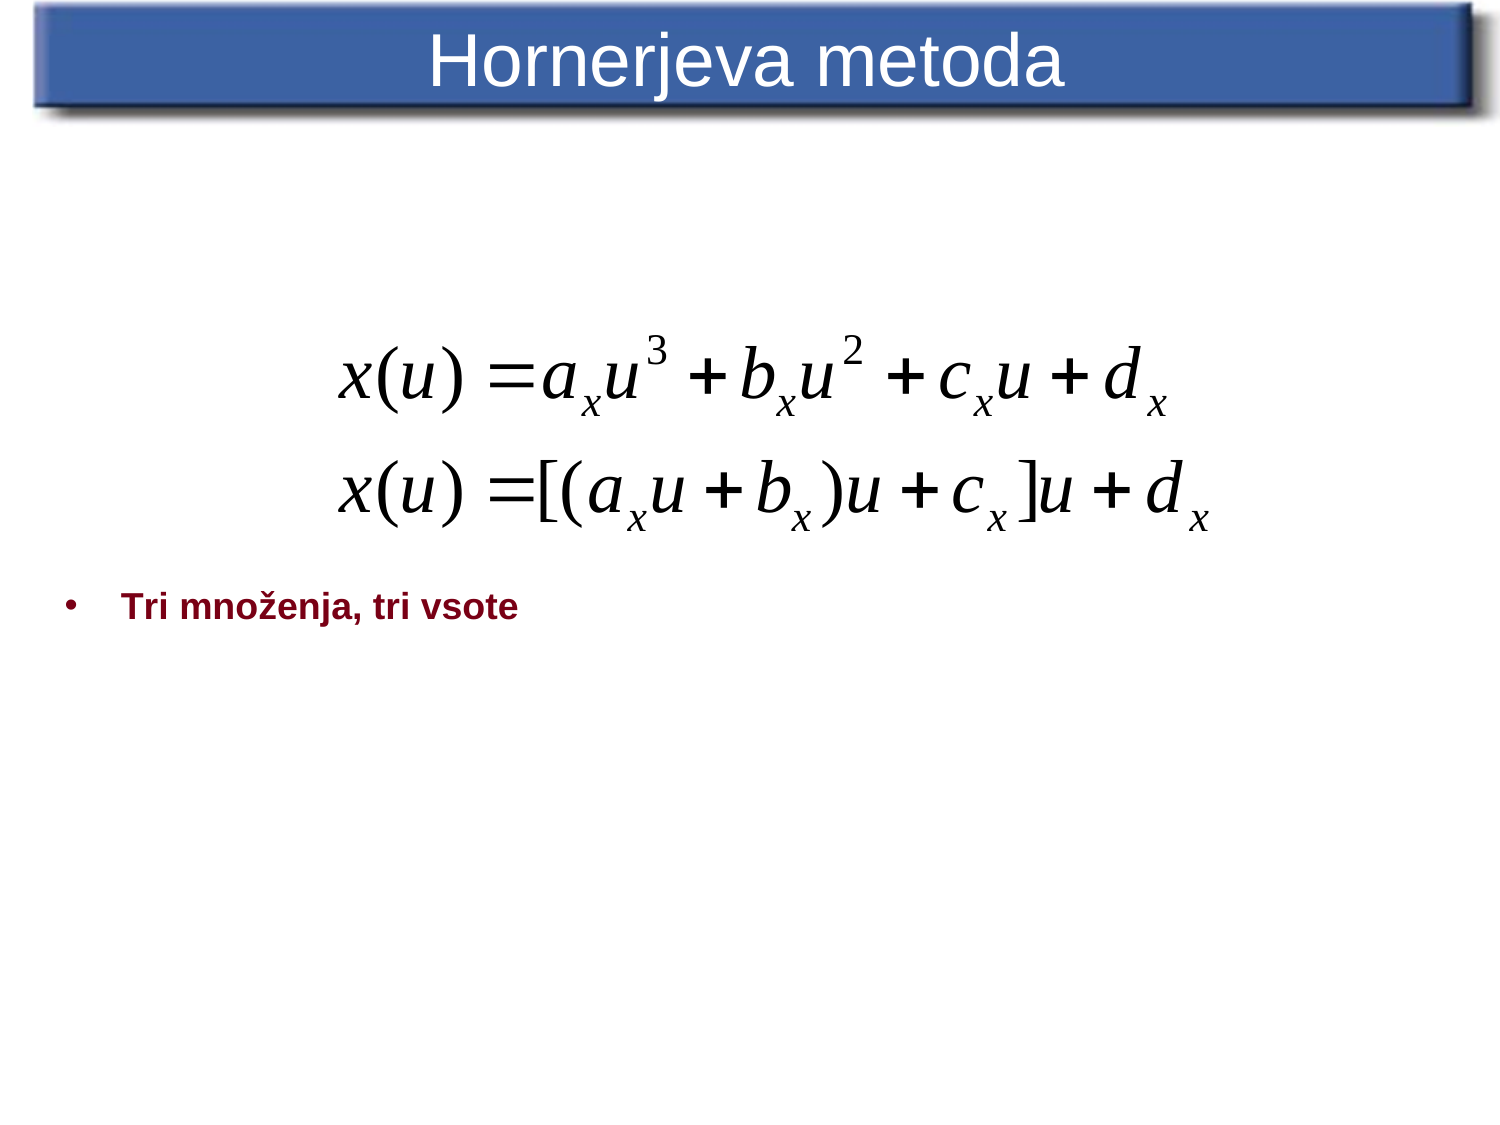

# Hornerjeva metoda
Tri množenja, tri vsote